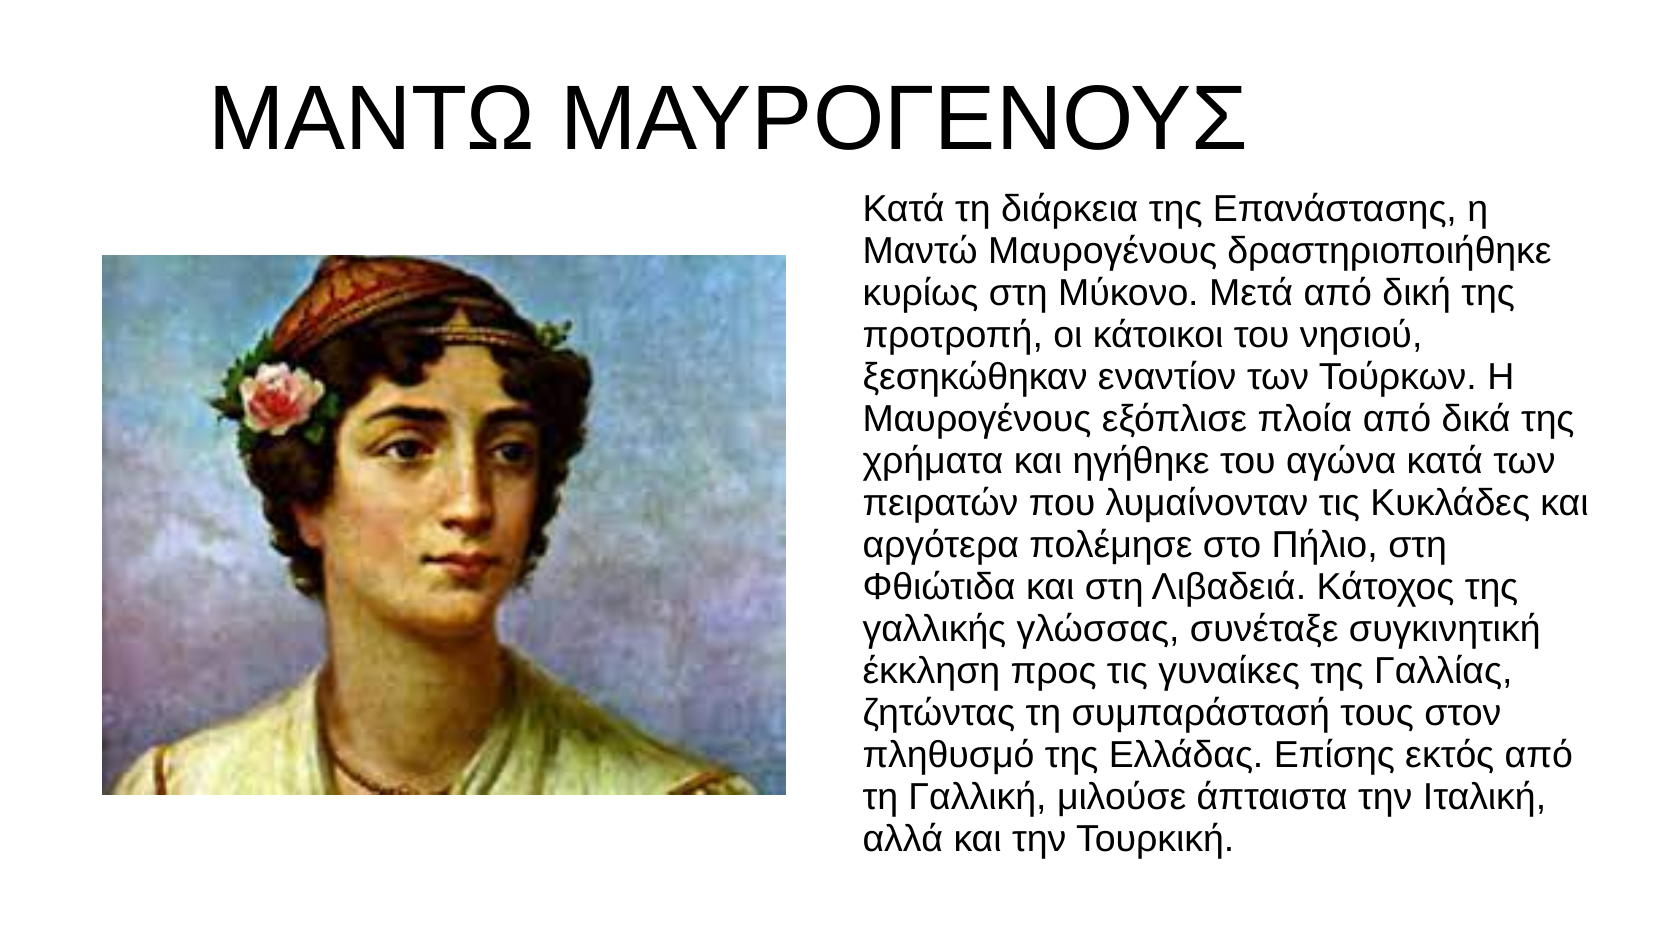

# ΜΑΝΤΩ ΜΑΥΡΟΓΕΝΟΥΣ
Κατά τη διάρκεια της Επανάστασης, η Μαντώ Μαυρογένους δραστηριοποιήθηκε κυρίως στη Μύκονο. Μετά από δική της προτροπή, οι κάτοικοι του νησιού, ξεσηκώθηκαν εναντίον των Τούρκων. Η Μαυρογένους εξόπλισε πλοία από δικά της χρήματα και ηγήθηκε του αγώνα κατά των πειρατών που λυμαίνονταν τις Κυκλάδες και αργότερα πολέμησε στο Πήλιο, στη Φθιώτιδα και στη Λιβαδειά. Κάτοχος της γαλλικής γλώσσας, συνέταξε συγκινητική έκκληση προς τις γυναίκες της Γαλλίας, ζητώντας τη συμπαράστασή τους στον πληθυσμό της Ελλάδας. Επίσης εκτός από τη Γαλλική, μιλούσε άπταιστα την Ιταλική, αλλά και την Τουρκική.